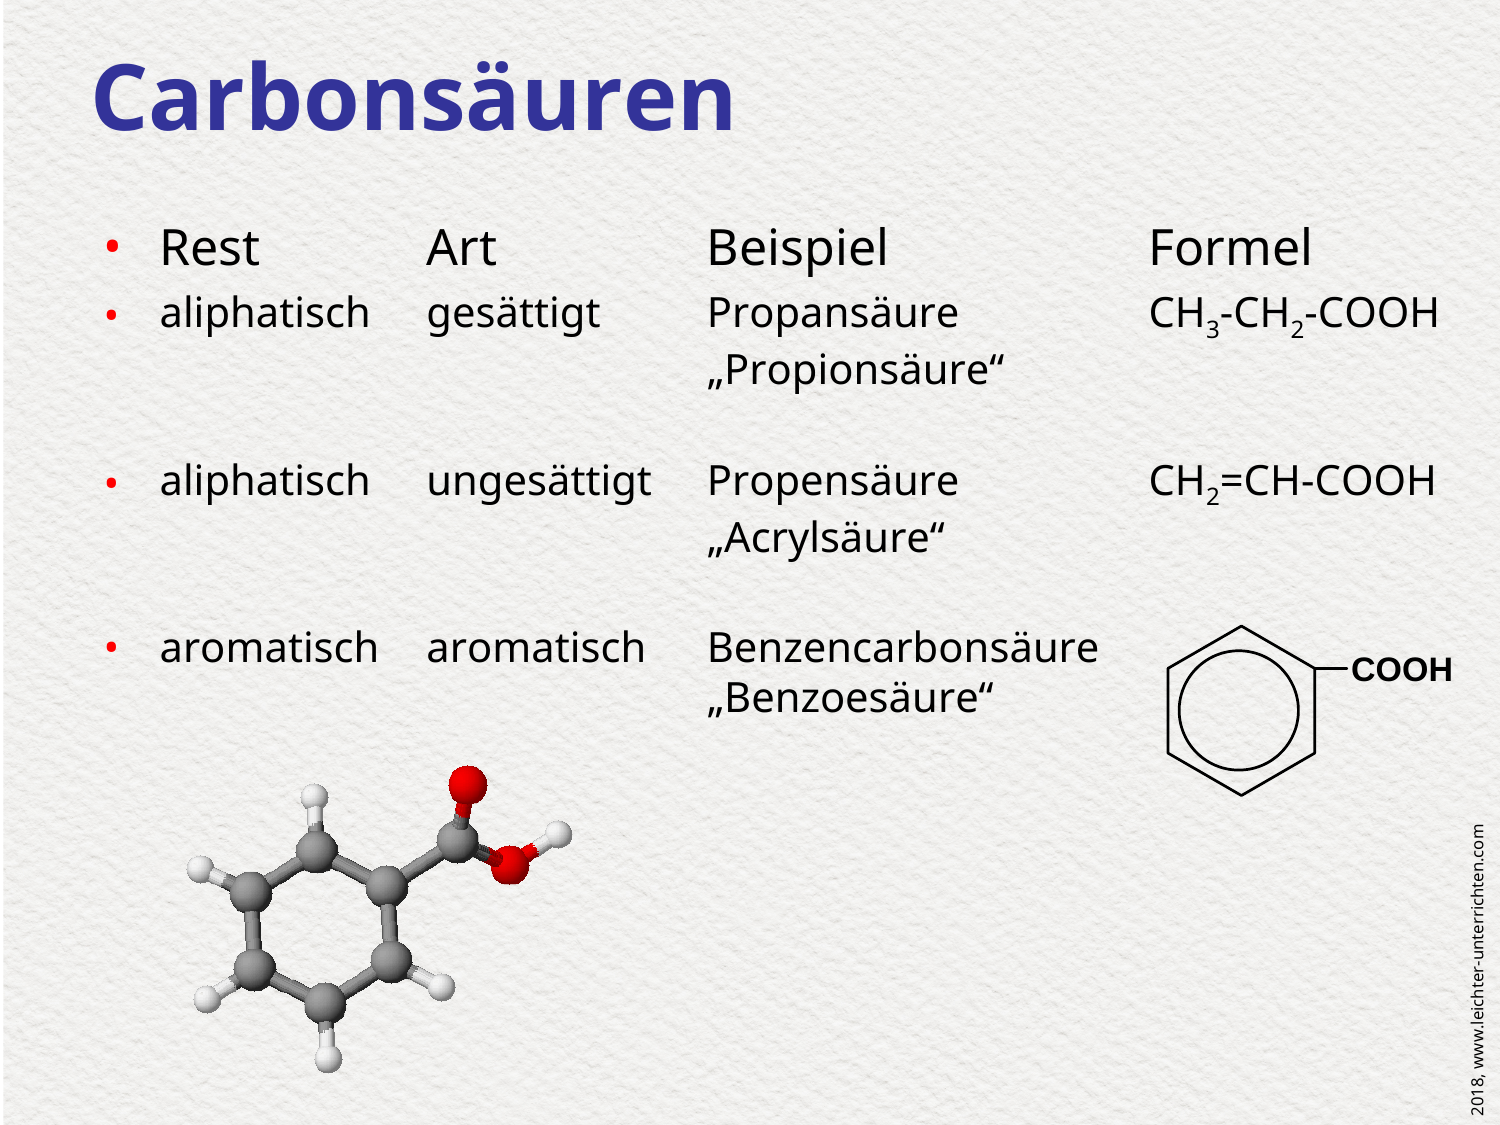

# Carbonsäuren
Rest	Art	Beispiel	Formel
aliphatisch	gesättigt	Propansäure	CH3-CH2-COOH
		„Propionsäure“
aliphatisch	ungesättigt	Propensäure	CH2=CH-COOH
		„Acrylsäure“
aromatisch	aromatisch	Benzencarbonsäure
		„Benzoesäure“